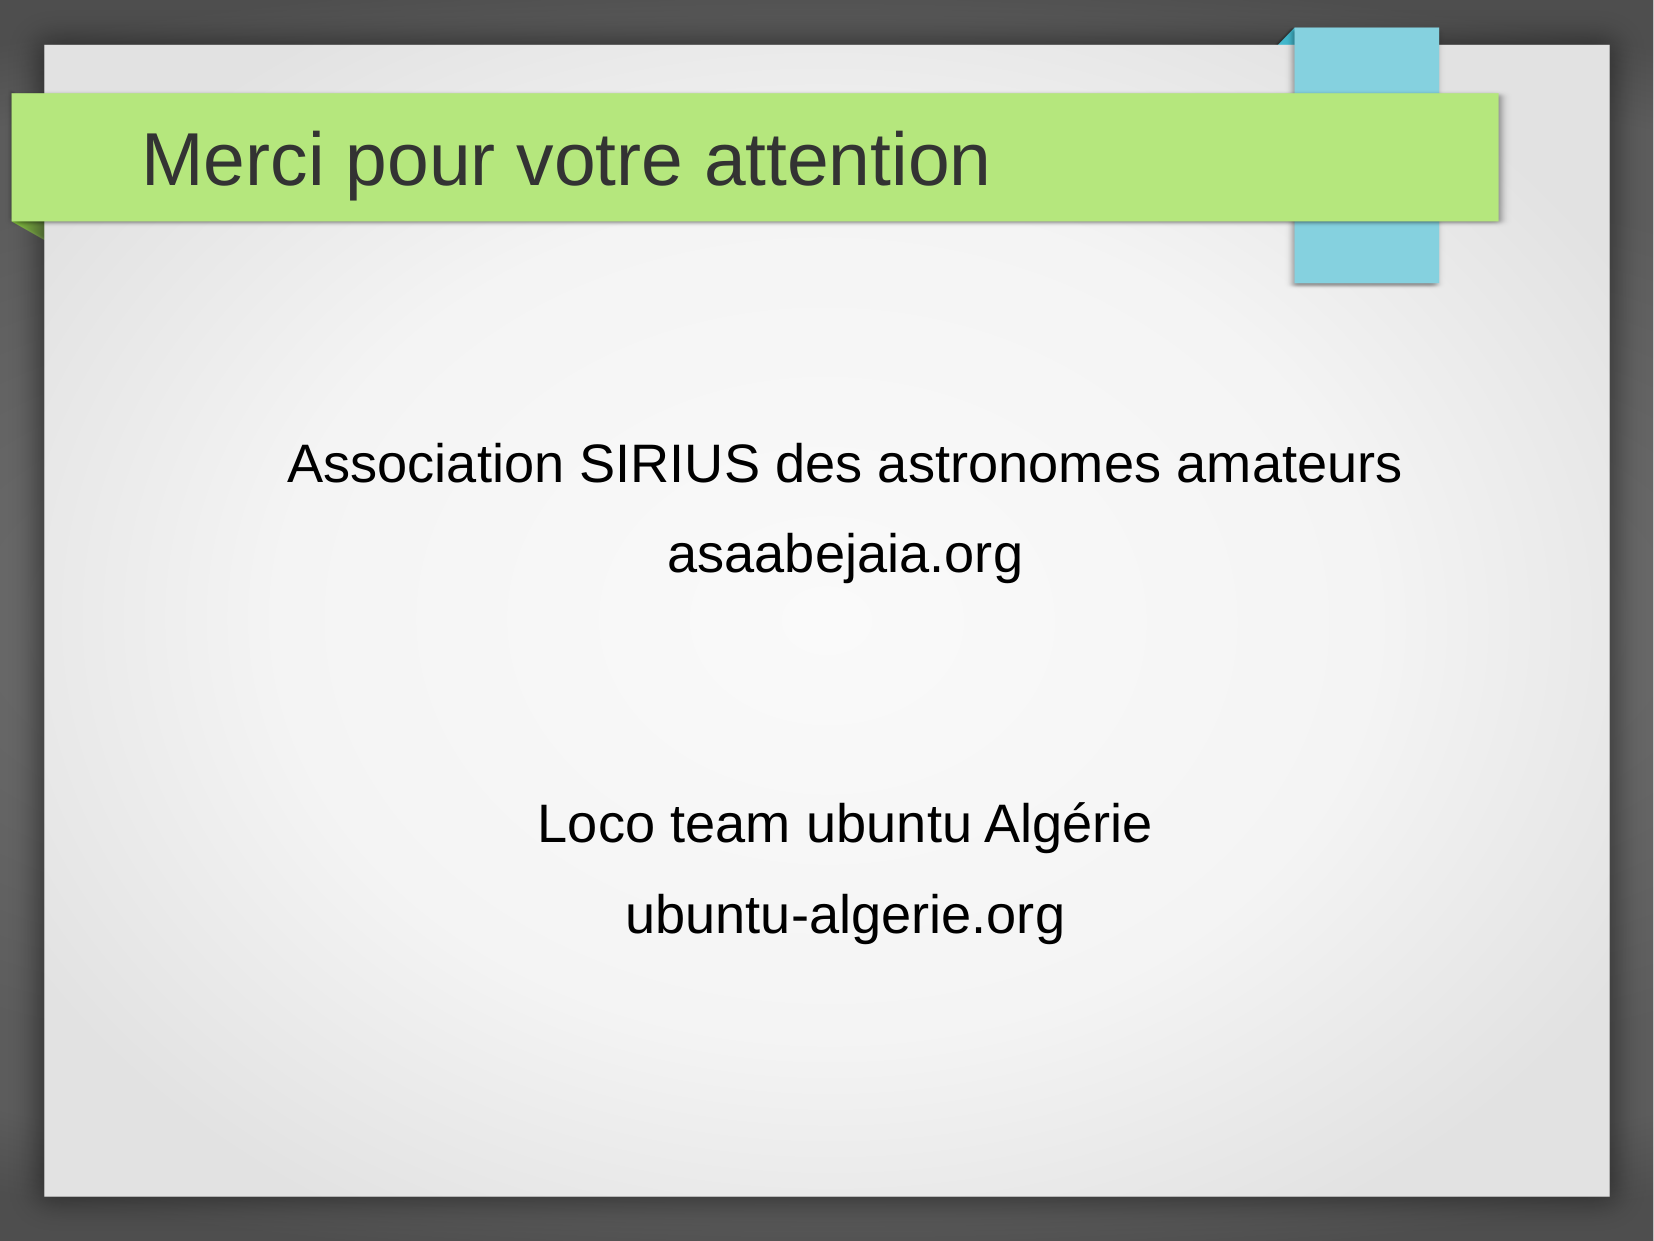

# Merci pour votre attention
Association SIRIUS des astronomes amateurs
asaabejaia.org
Loco team ubuntu Algérie
ubuntu-algerie.org